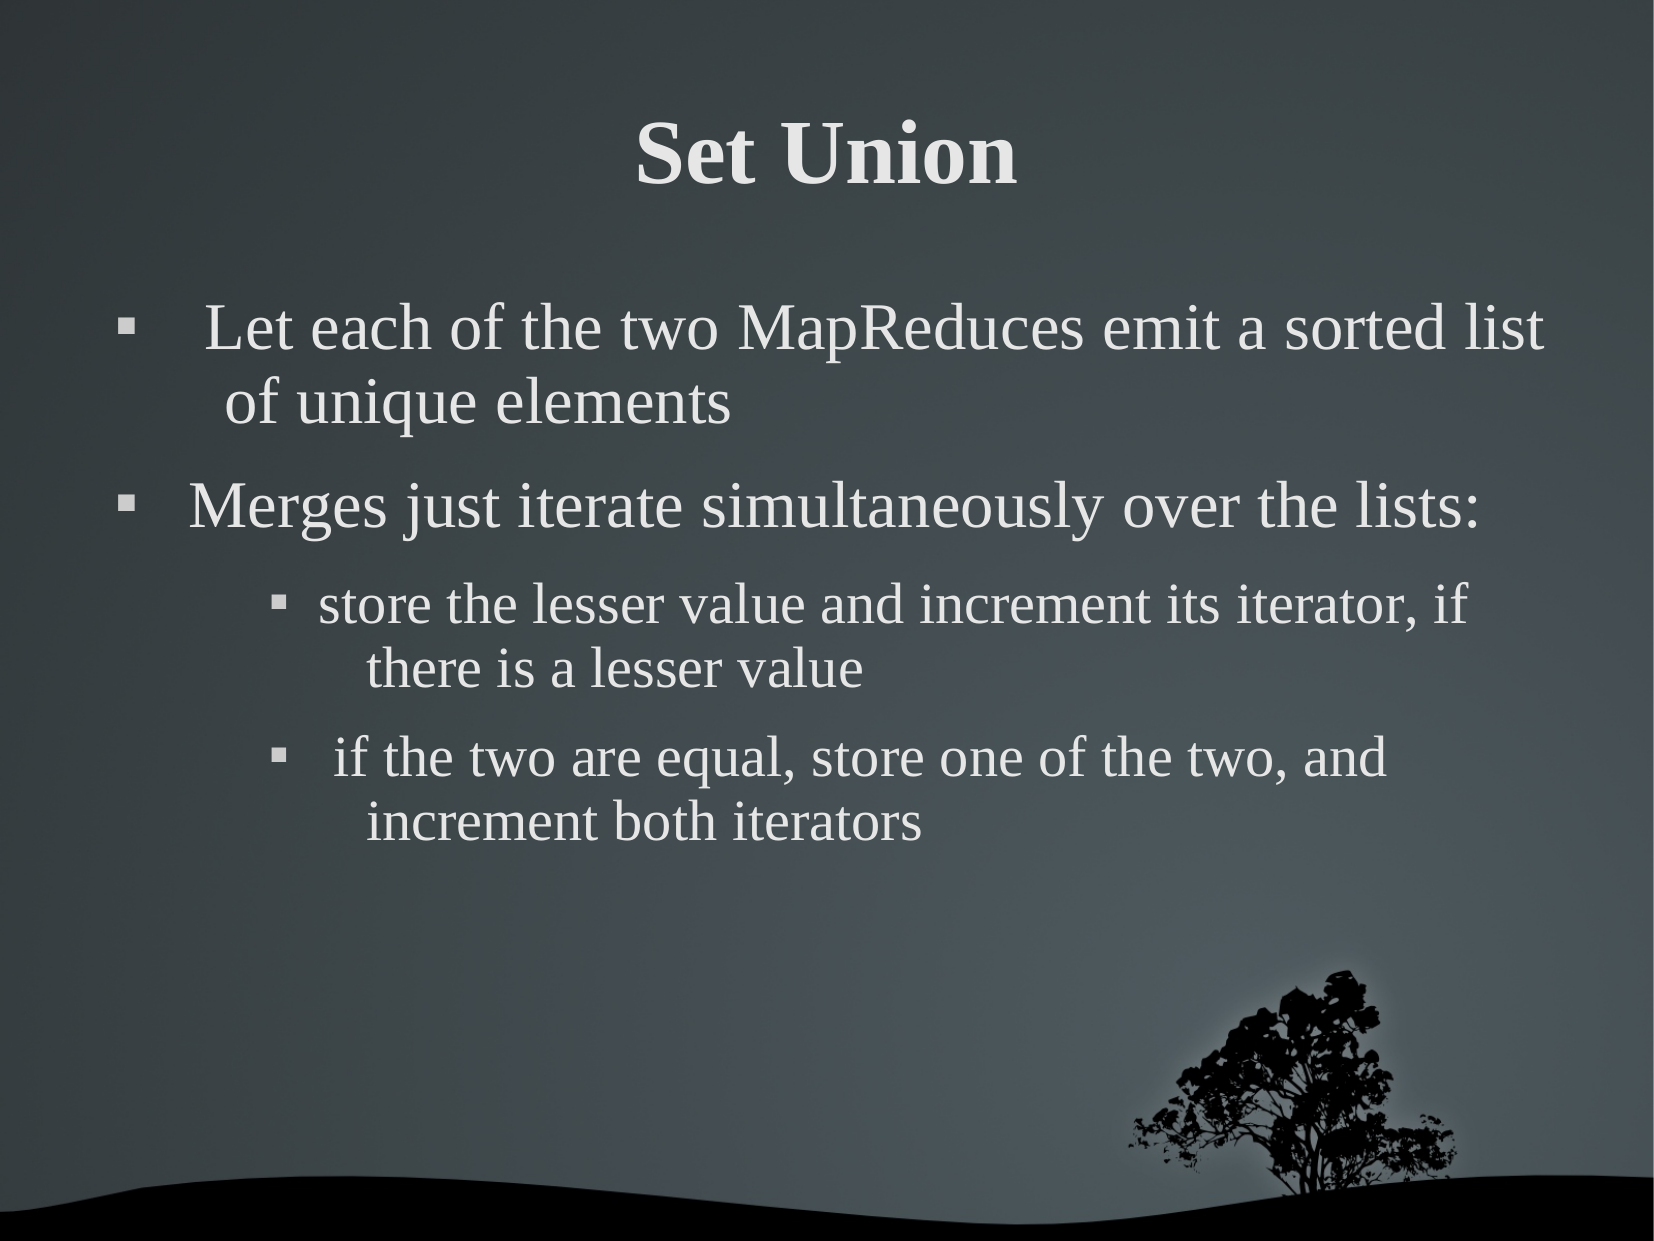

# Set Union
 Let each of the two MapReduces emit a sorted list of unique elements
 Merges just iterate simultaneously over the lists:
store the lesser value and increment its iterator, if there is a lesser value
 if the two are equal, store one of the two, and increment both iterators